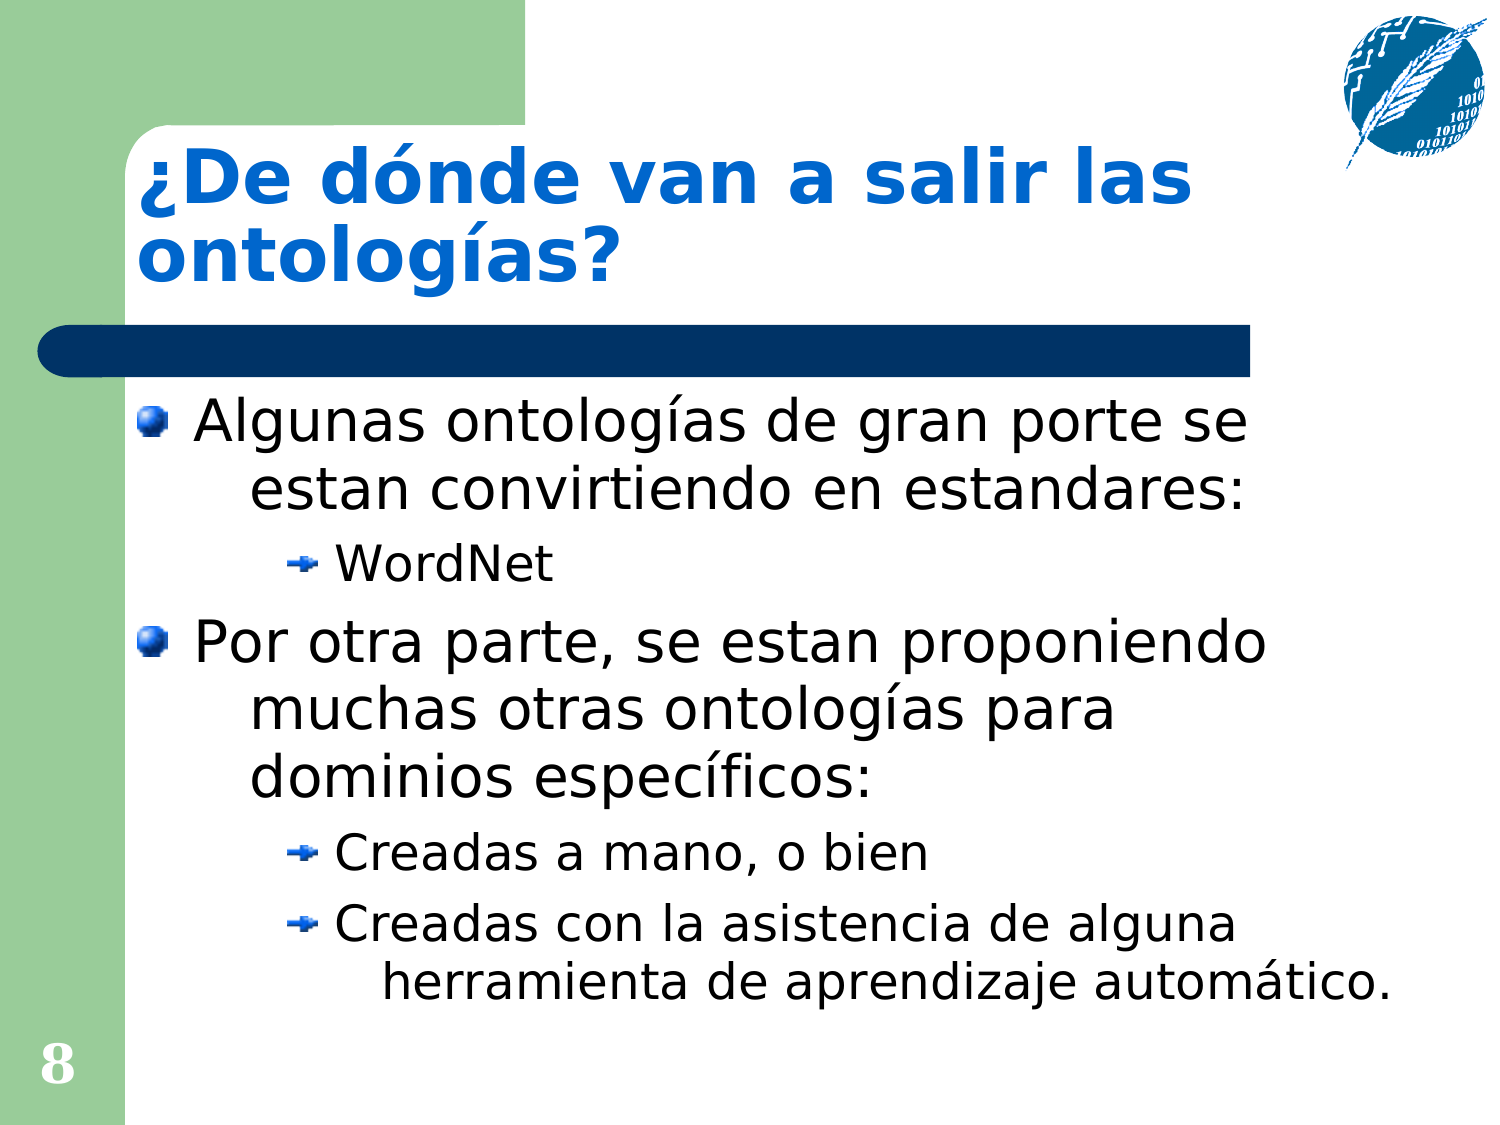

# ¿De dónde van a salir las ontologías?
Algunas ontologías de gran porte se estan convirtiendo en estandares:
WordNet
Por otra parte, se estan proponiendo muchas otras ontologías para dominios específicos:
Creadas a mano, o bien
Creadas con la asistencia de alguna herramienta de aprendizaje automático.
8